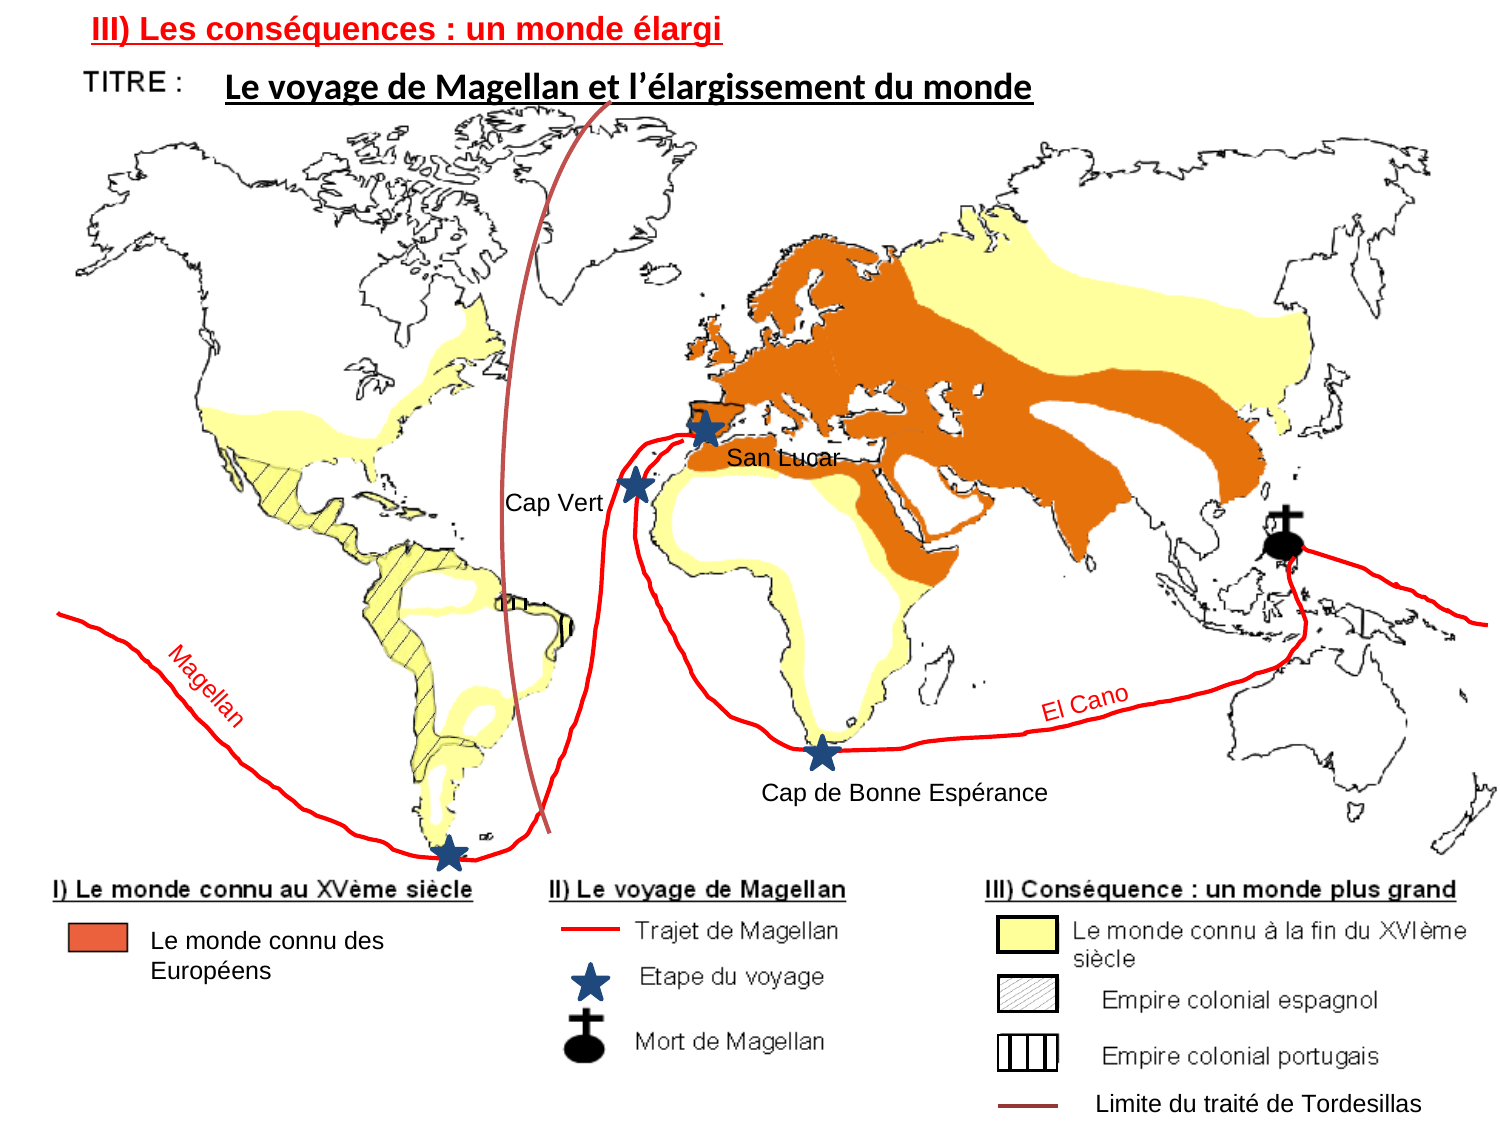

III) Les conséquences : un monde élargi
Le voyage de Magellan et l’élargissement du monde
San Lucar
Cap Vert
Cap de Bonne Espérance
Magellan
El Cano
El Cano
Magellan
Détroit de Magellan
Le monde connu des Européens
Le monde connu des Européens
Limite du traité de Tordesillas